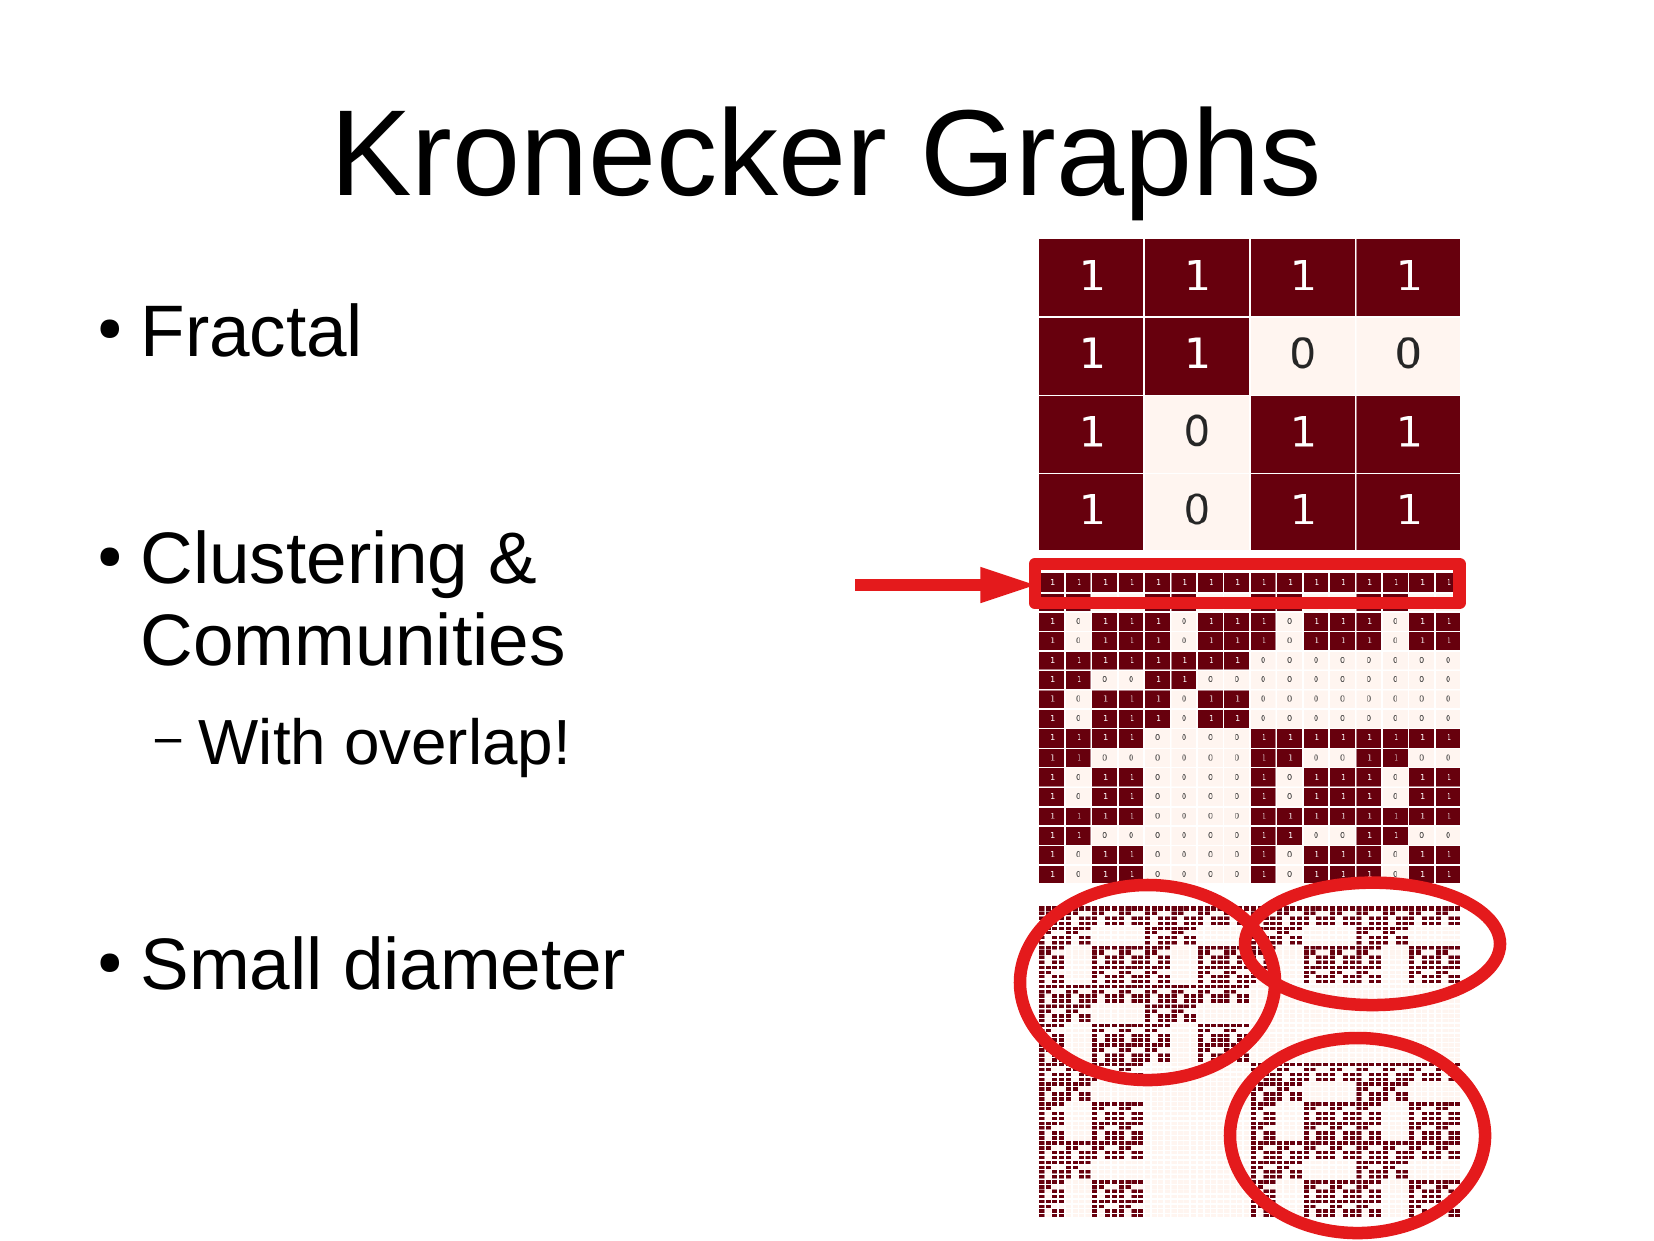

# Kronecker Graphs
Fractal
Clustering & Communities
With overlap!
Small diameter